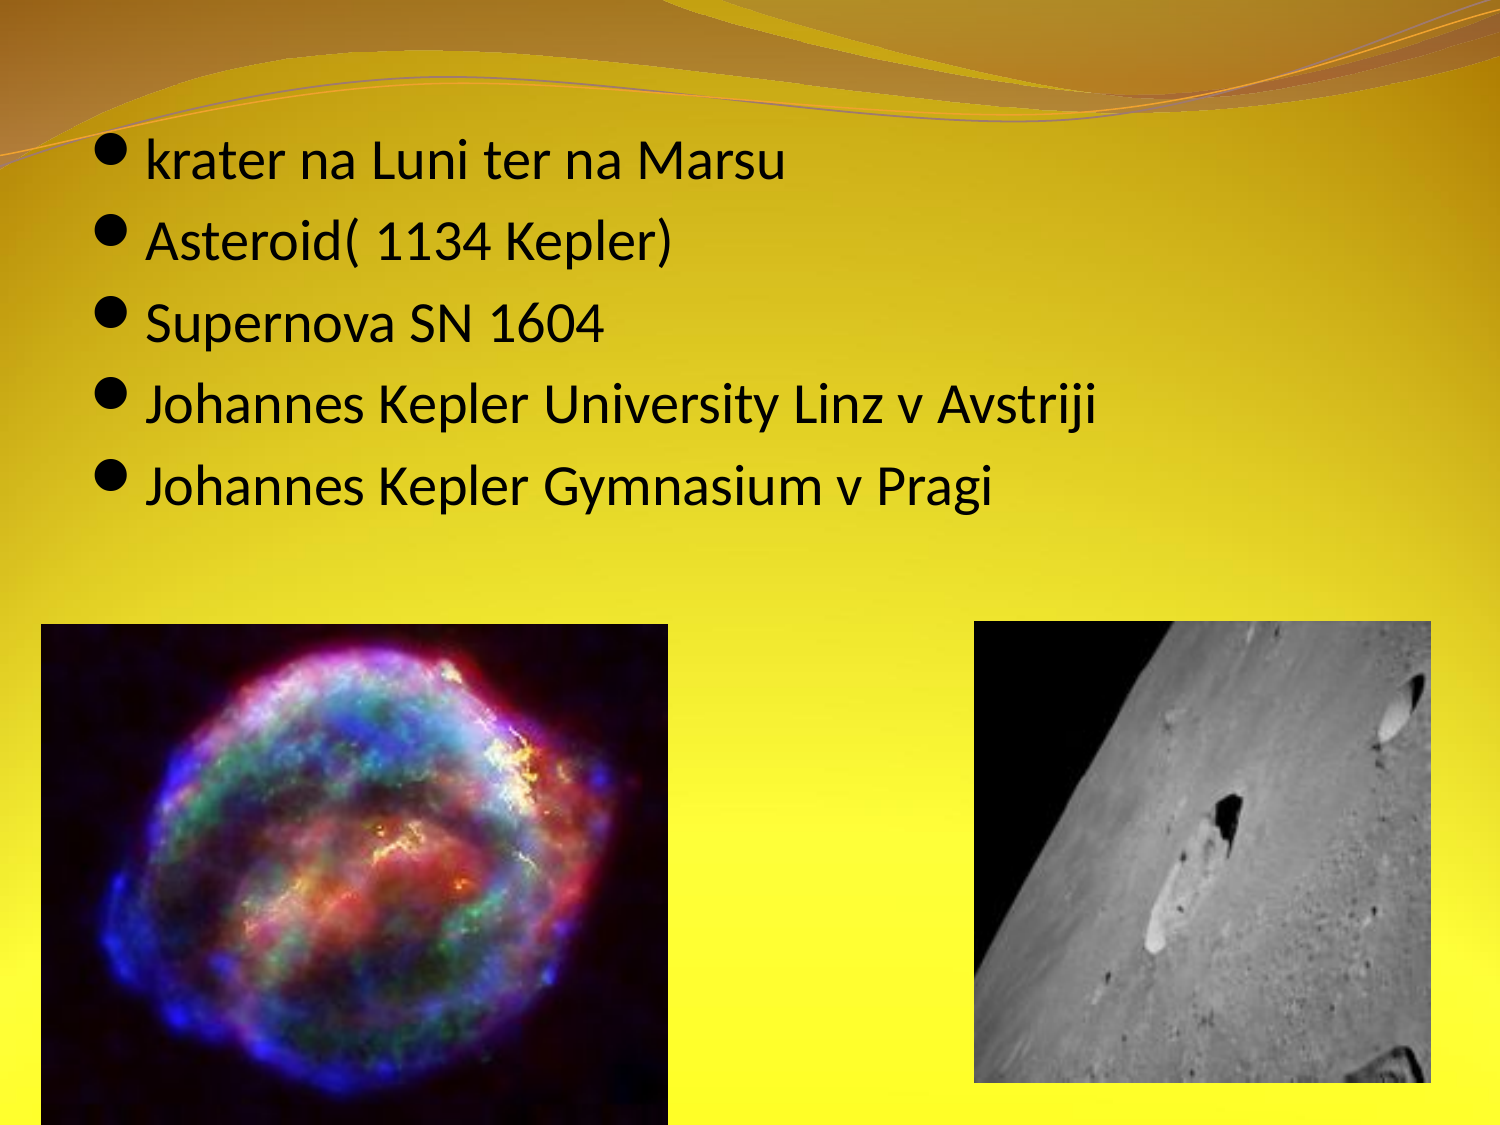

# krater na Luni ter na Marsu
Asteroid( 1134 Kepler)
Supernova SN 1604
Johannes Kepler University Linz v Avstriji
Johannes Kepler Gymnasium v Pragi